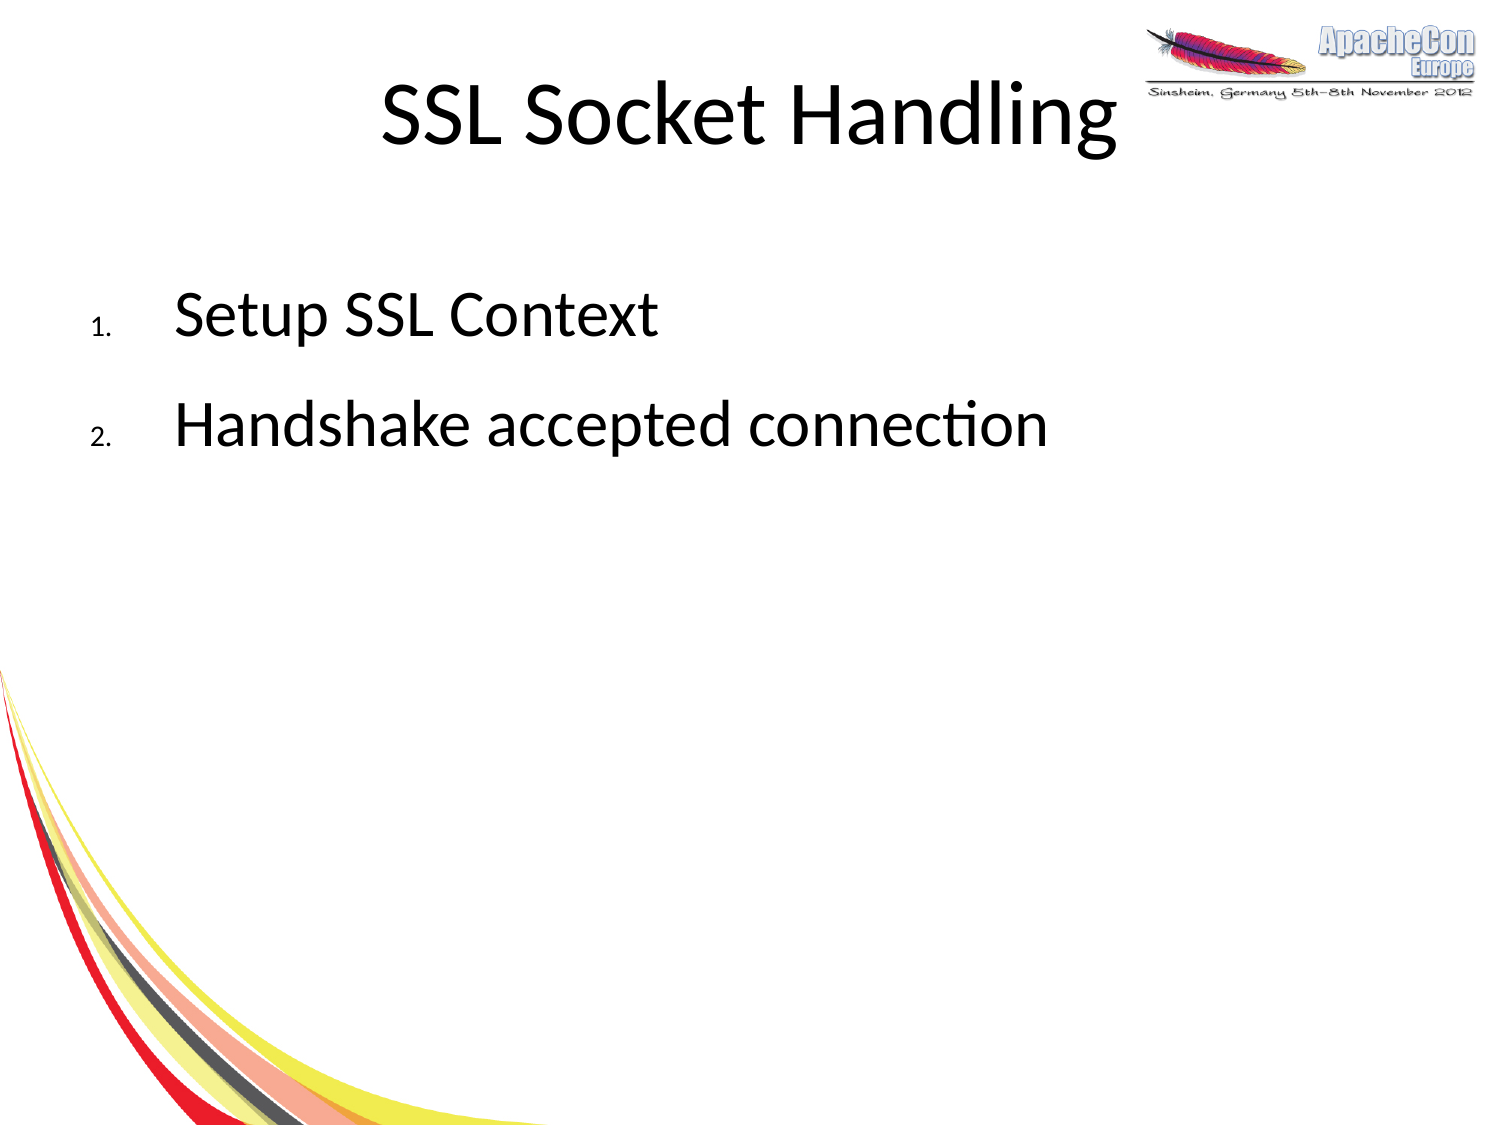

# SSL Socket Handling
Setup SSL Context
Handshake accepted connection